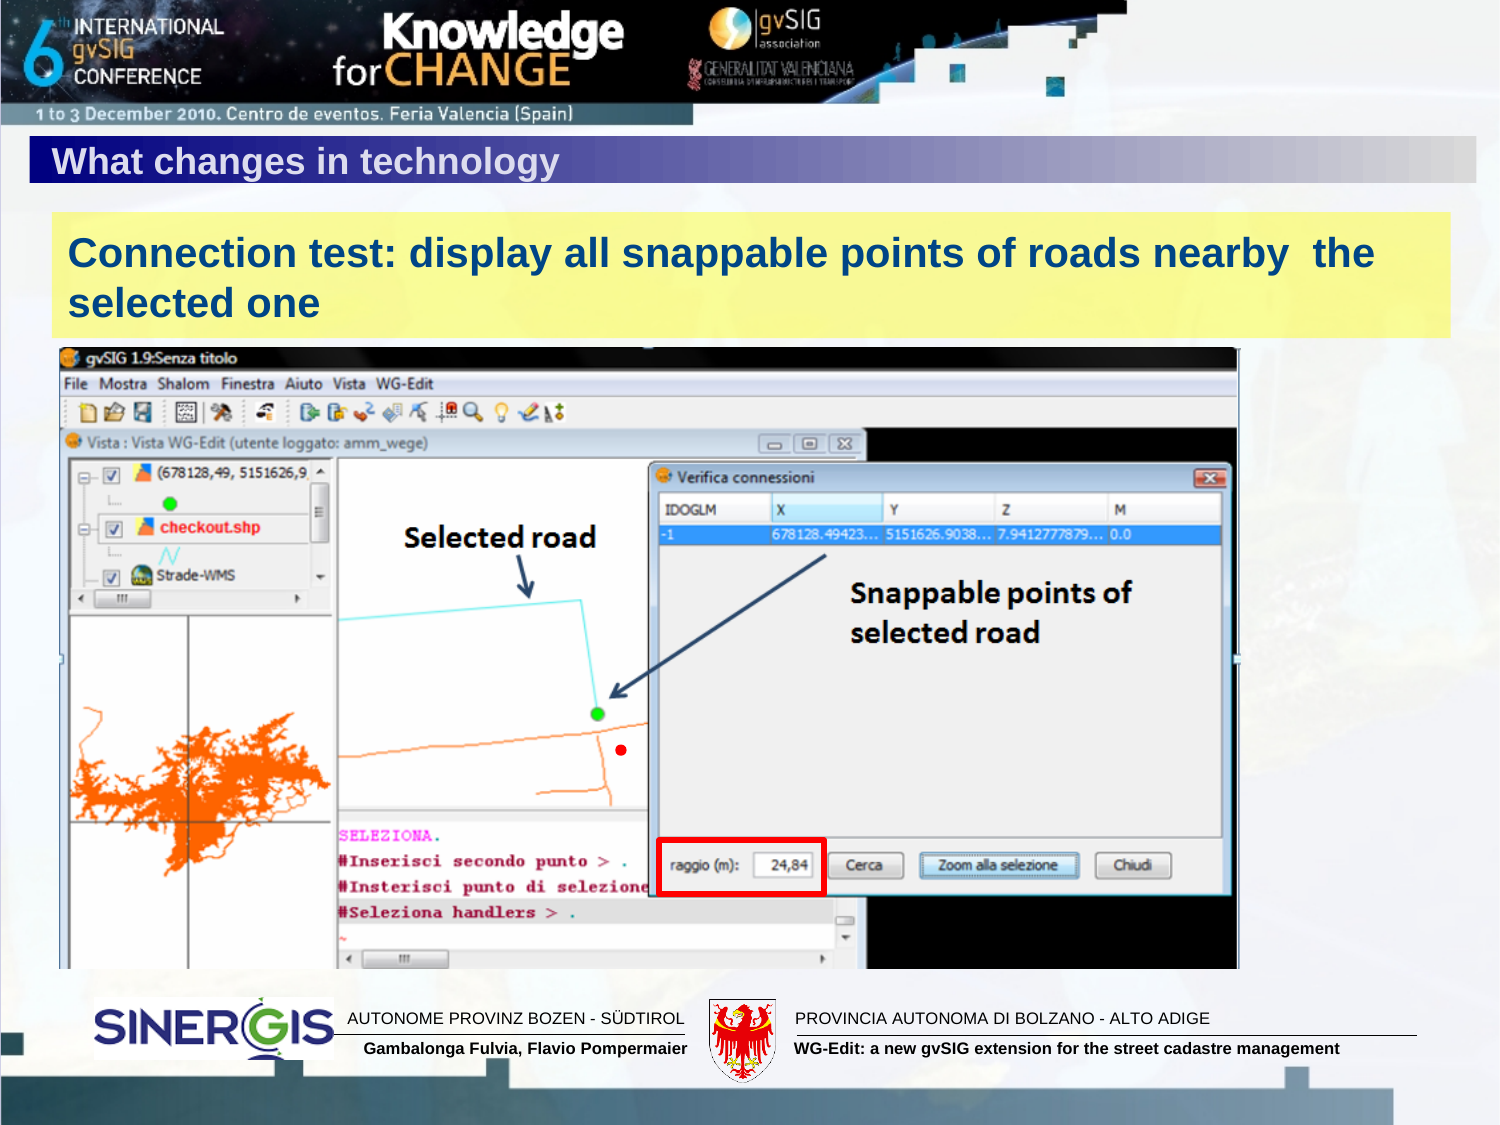

What changes in technology
Connection test: display all snappable points of roads nearby the selected one